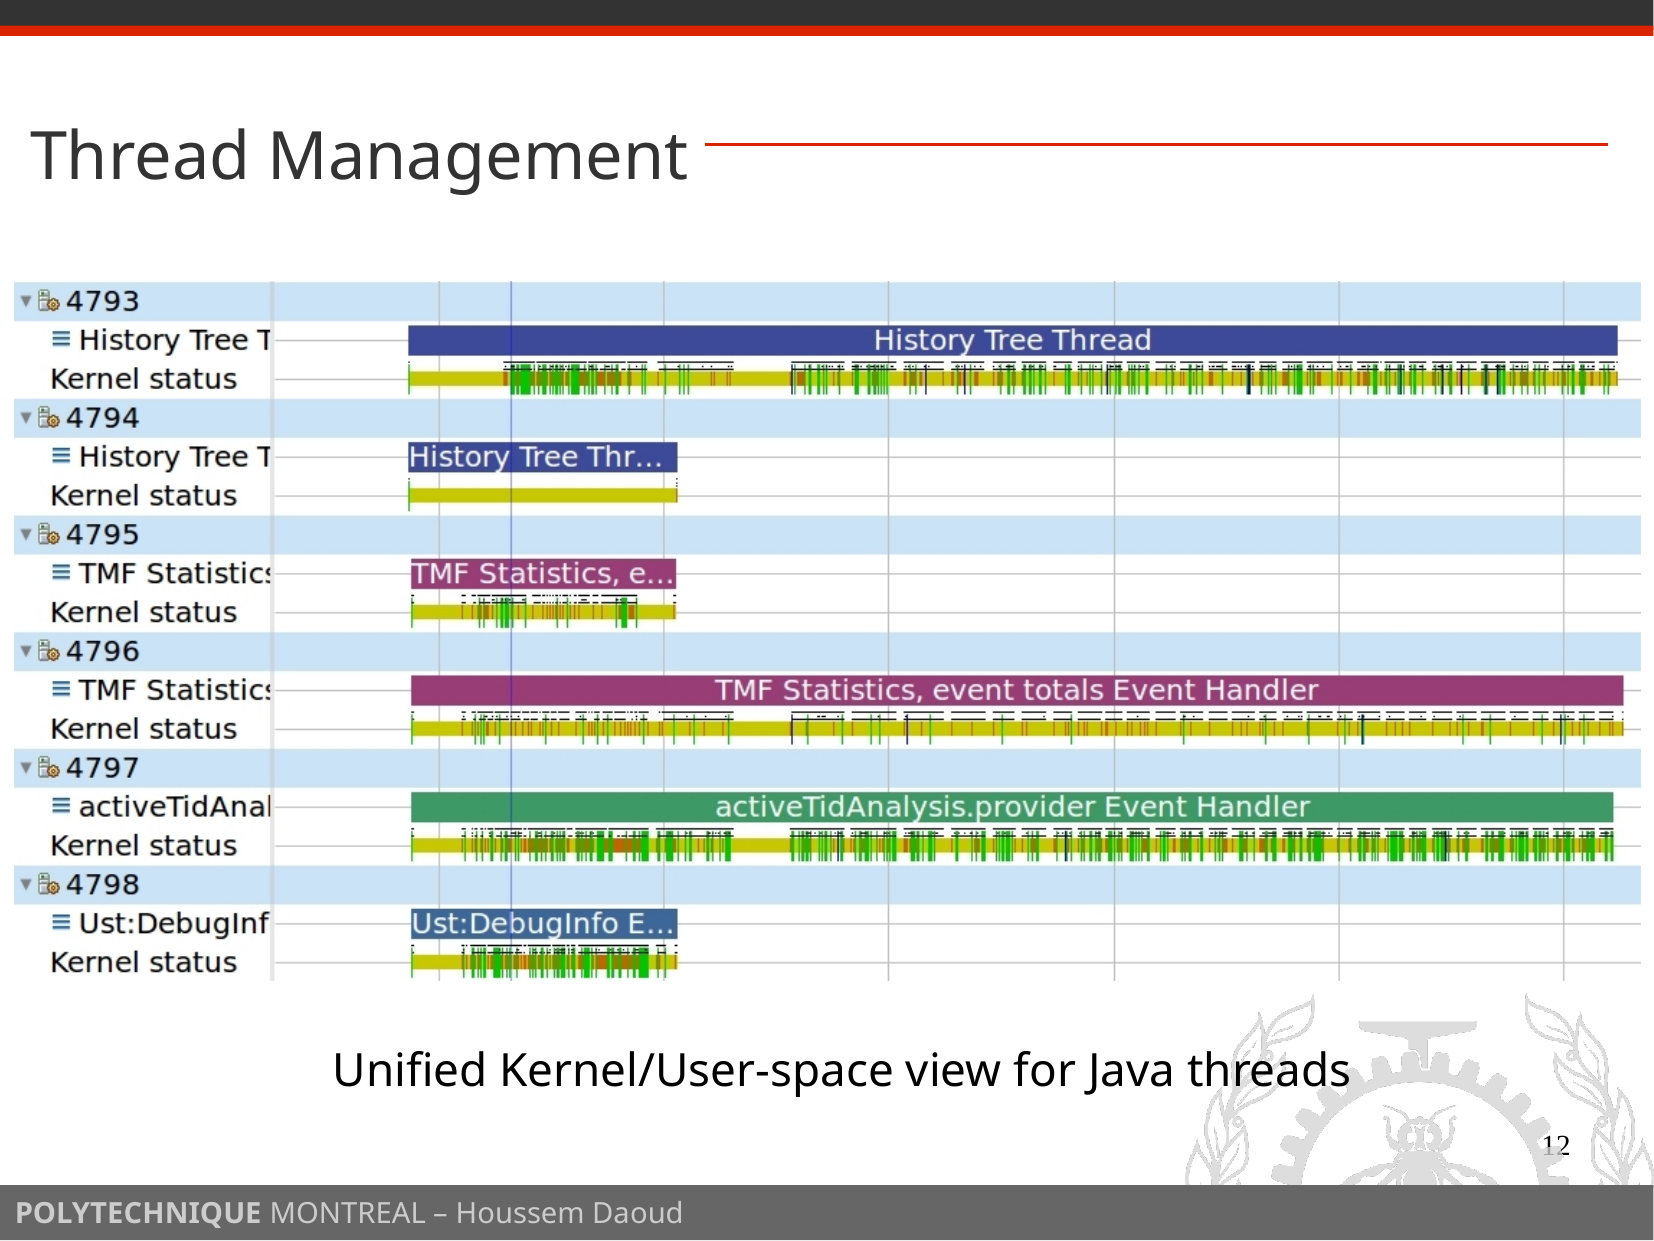

Thread Management
Unified Kernel/User-space view for Java threads
12
POLYTECHNIQUE MONTREAL – Houssem Daoud